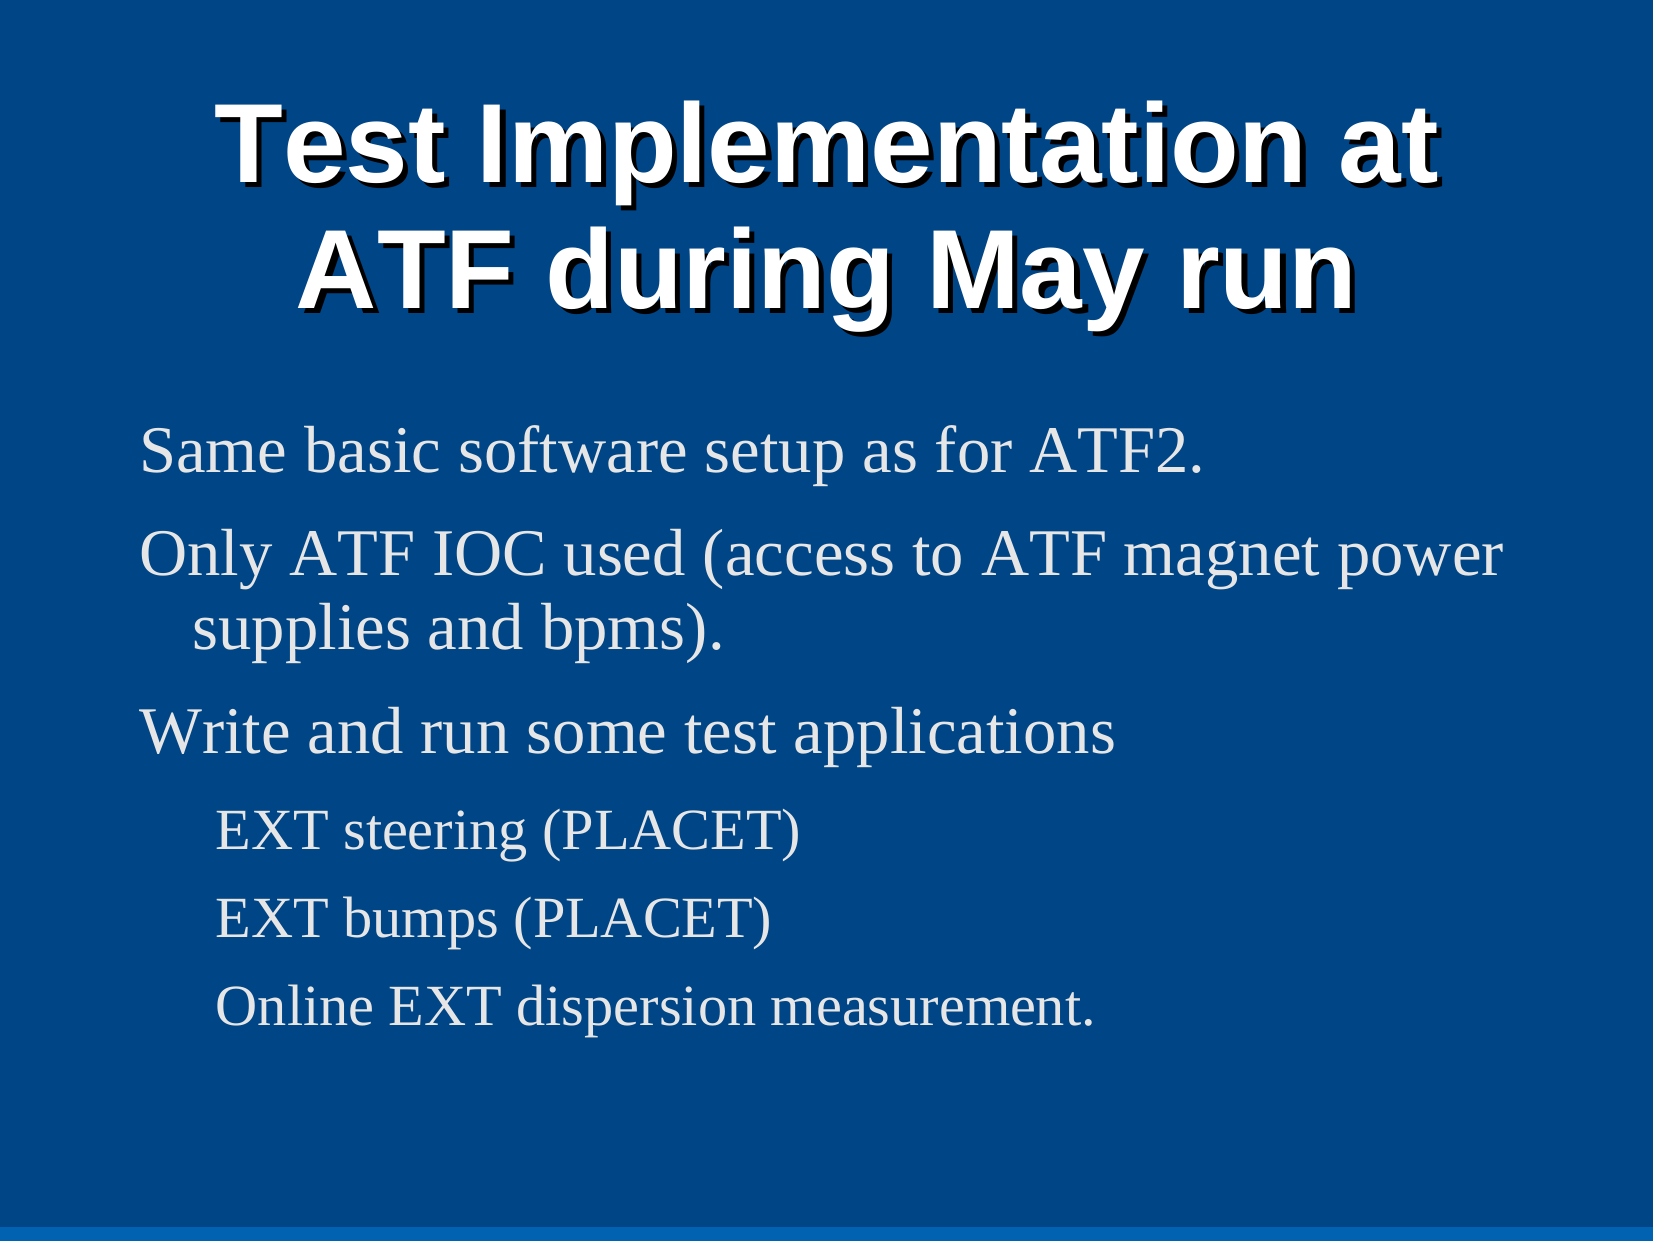

# Test Implementation at ATF during May run
Same basic software setup as for ATF2.
Only ATF IOC used (access to ATF magnet power supplies and bpms).
Write and run some test applications
EXT steering (PLACET)
EXT bumps (PLACET)
Online EXT dispersion measurement.